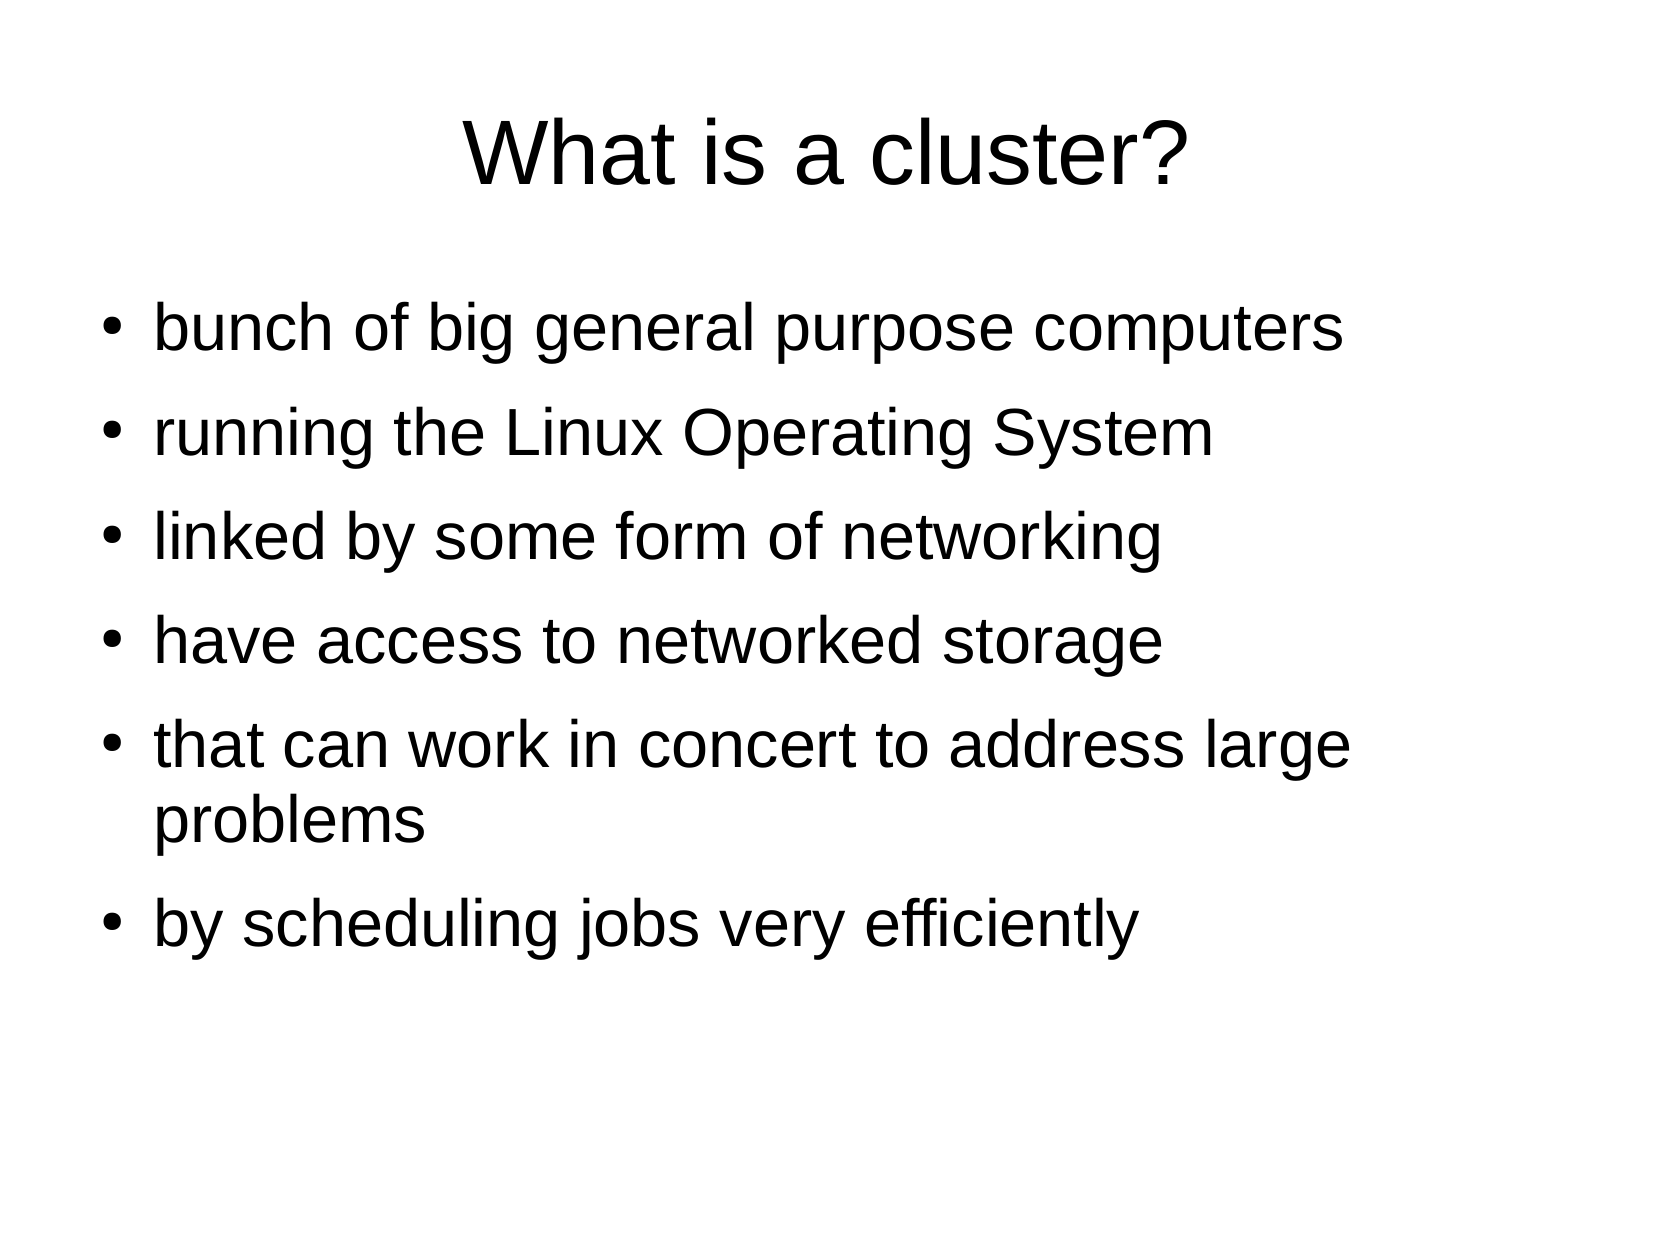

# What is a cluster?
bunch of big general purpose computers
running the Linux Operating System
linked by some form of networking
have access to networked storage
that can work in concert to address large problems
by scheduling jobs very efficiently